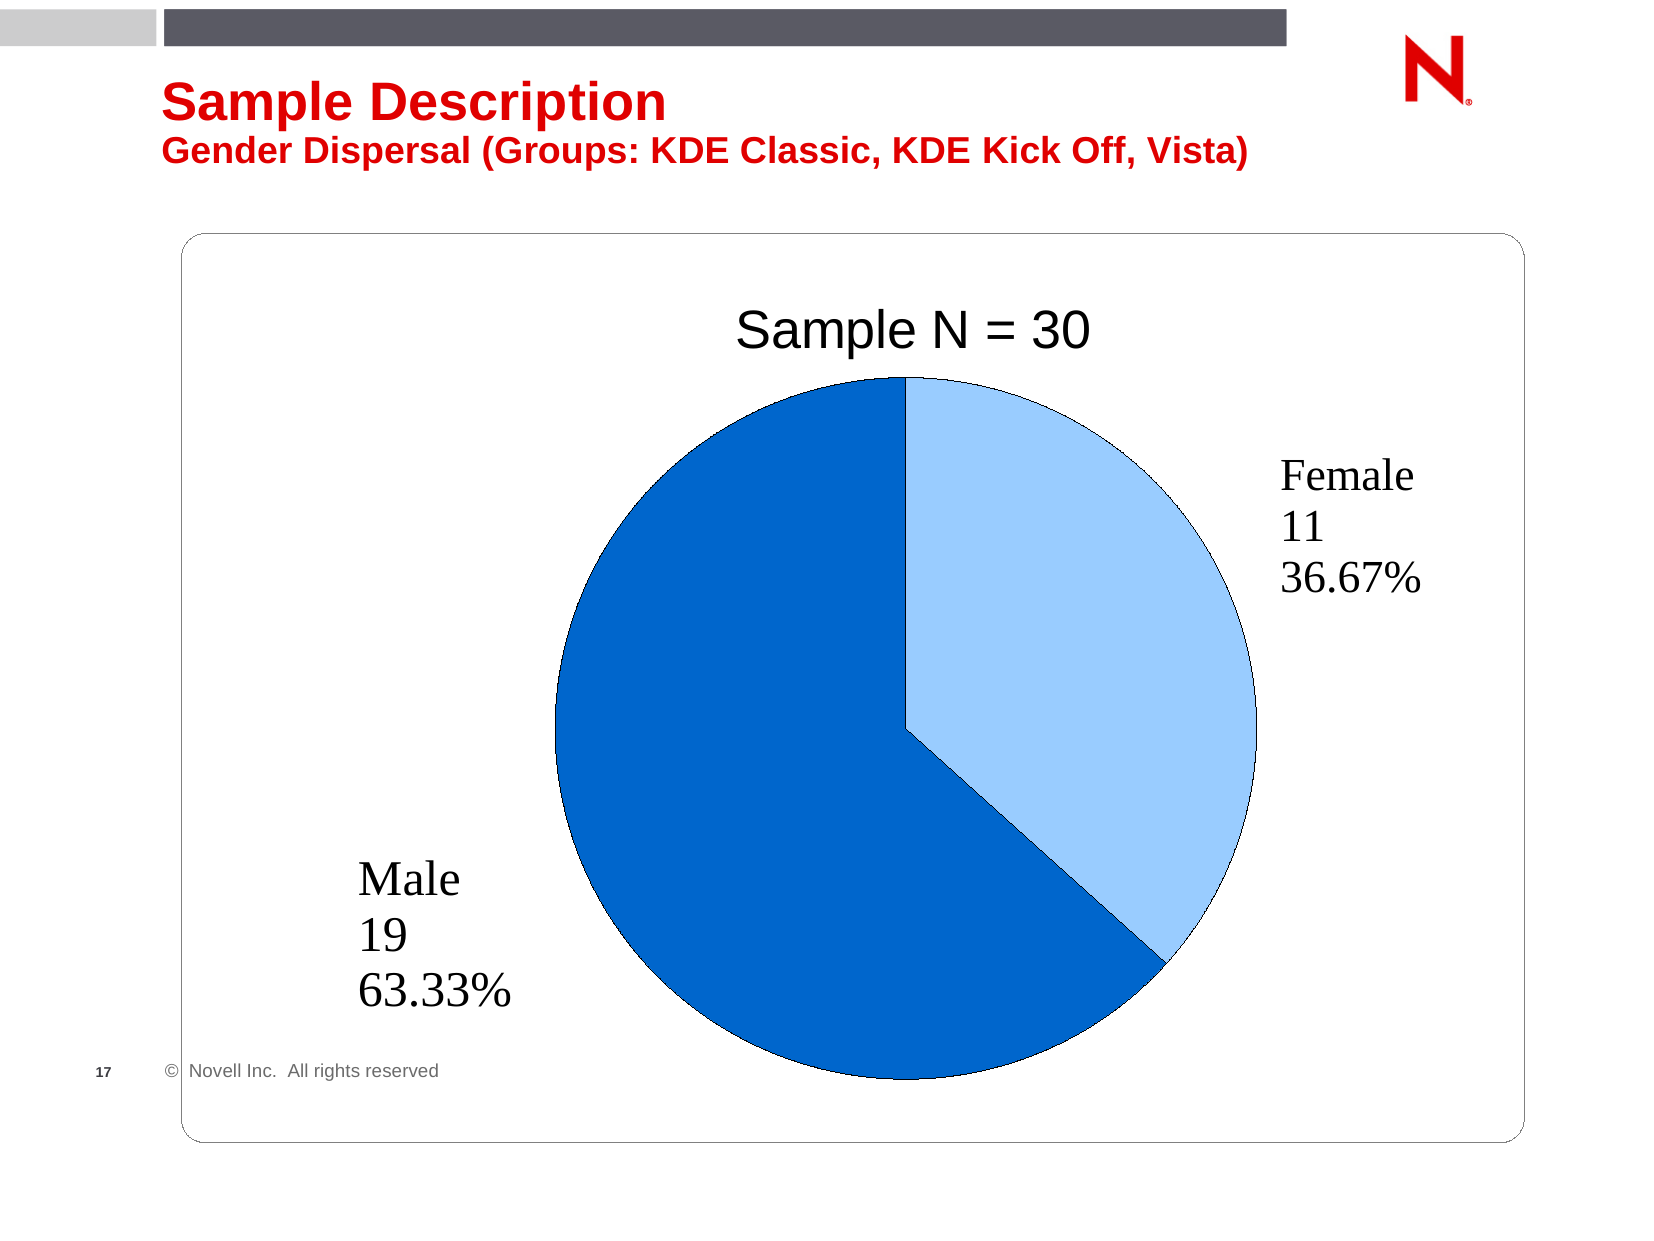

# Sample Description Gender Dispersal (Groups: KDE Classic, KDE Kick Off, Vista)
### Chart: Sample N = 30
| Category | Geschlecht |
|---|---|
| Male | 19.0 |
| Female | 11.0 |Female
11
36.67%
Male
19
63.33%